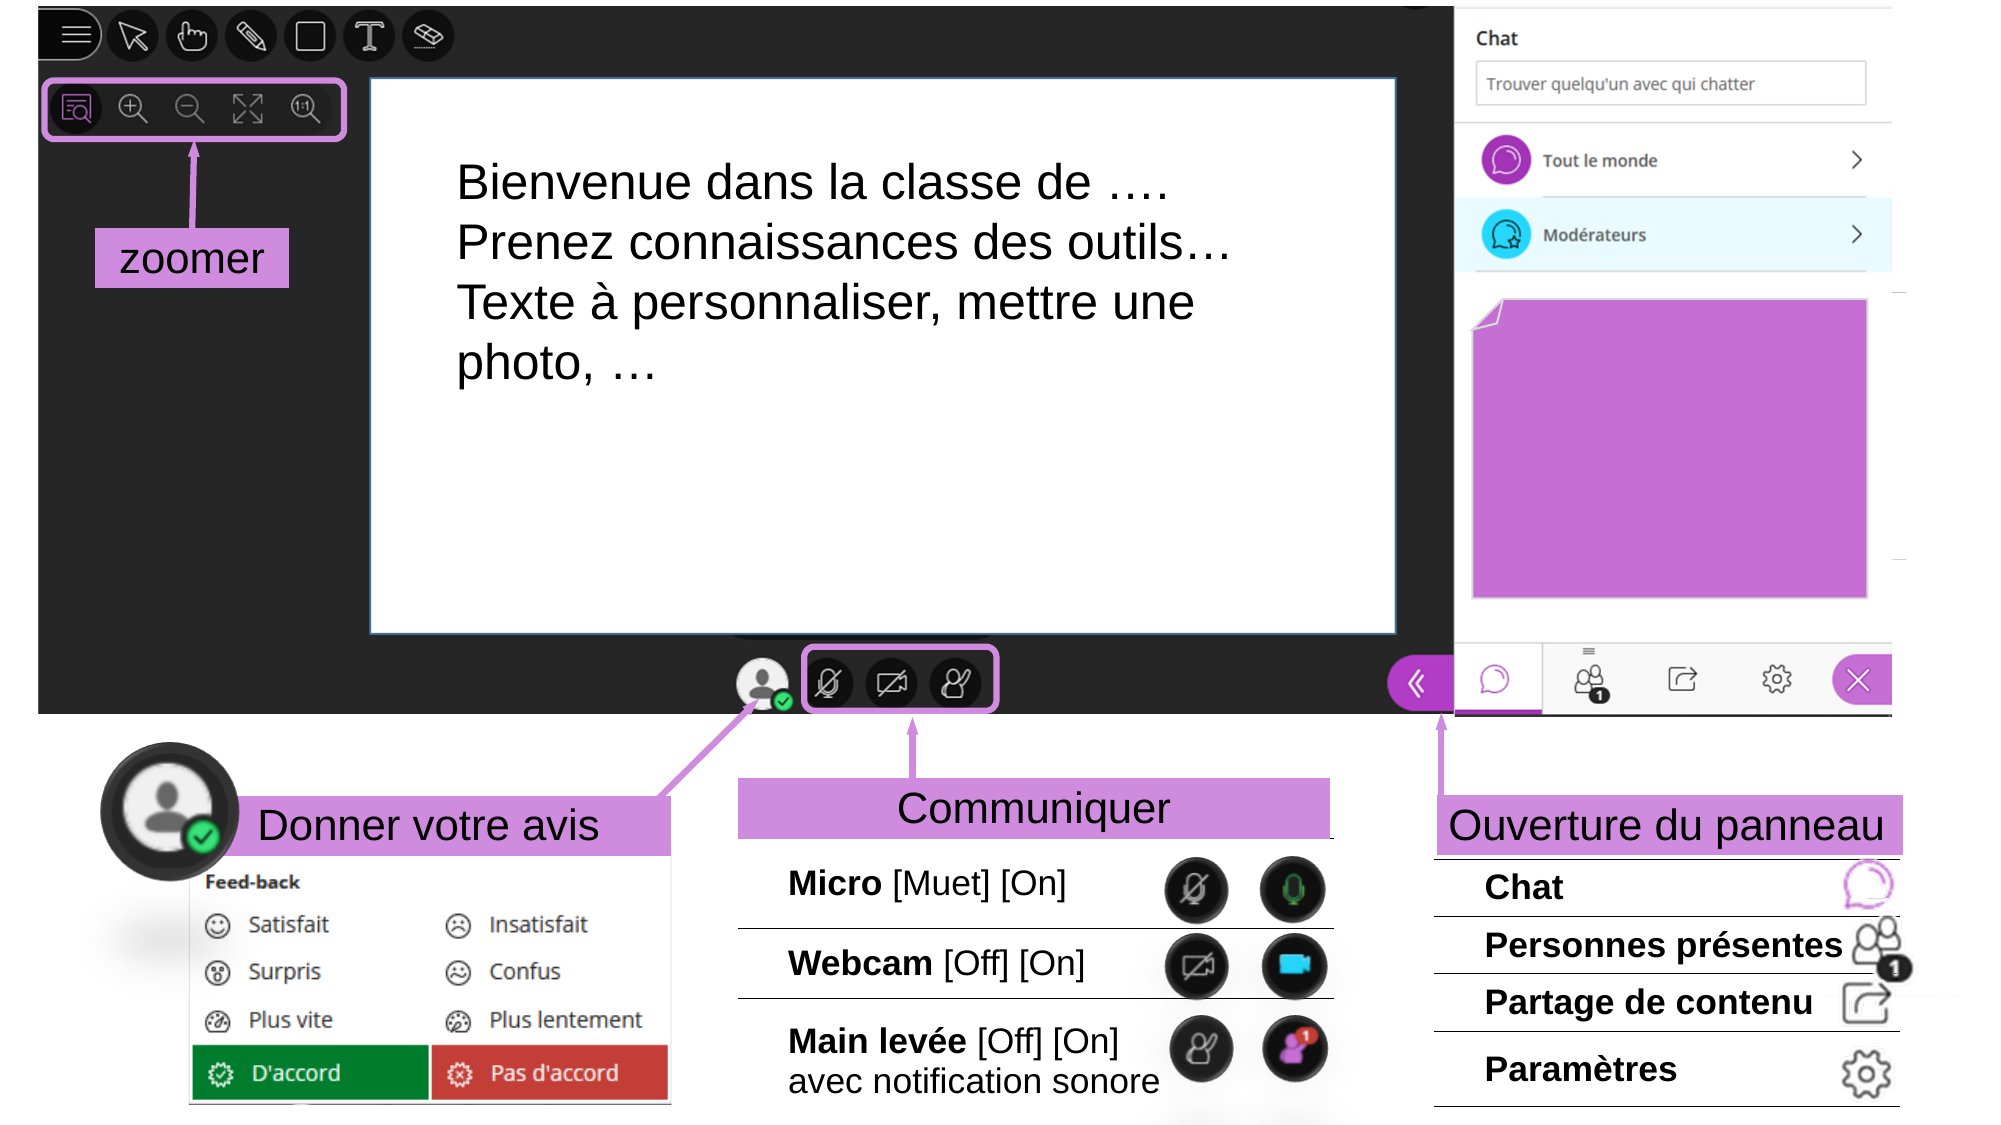

Bienvenue dans la classe de ….
Prenez connaissances des outils…
Texte à personnaliser, mettre une photo, …
zoomer
Communiquer
Ouverture du panneau
Donner votre avis
| Micro [Muet] [On] |
| --- |
| Webcam [Off] [On] |
| Main levée [Off] [On] avec notification sonore |
| Chat |
| --- |
| Personnes présentes |
| Partage de contenu |
| Paramètres |